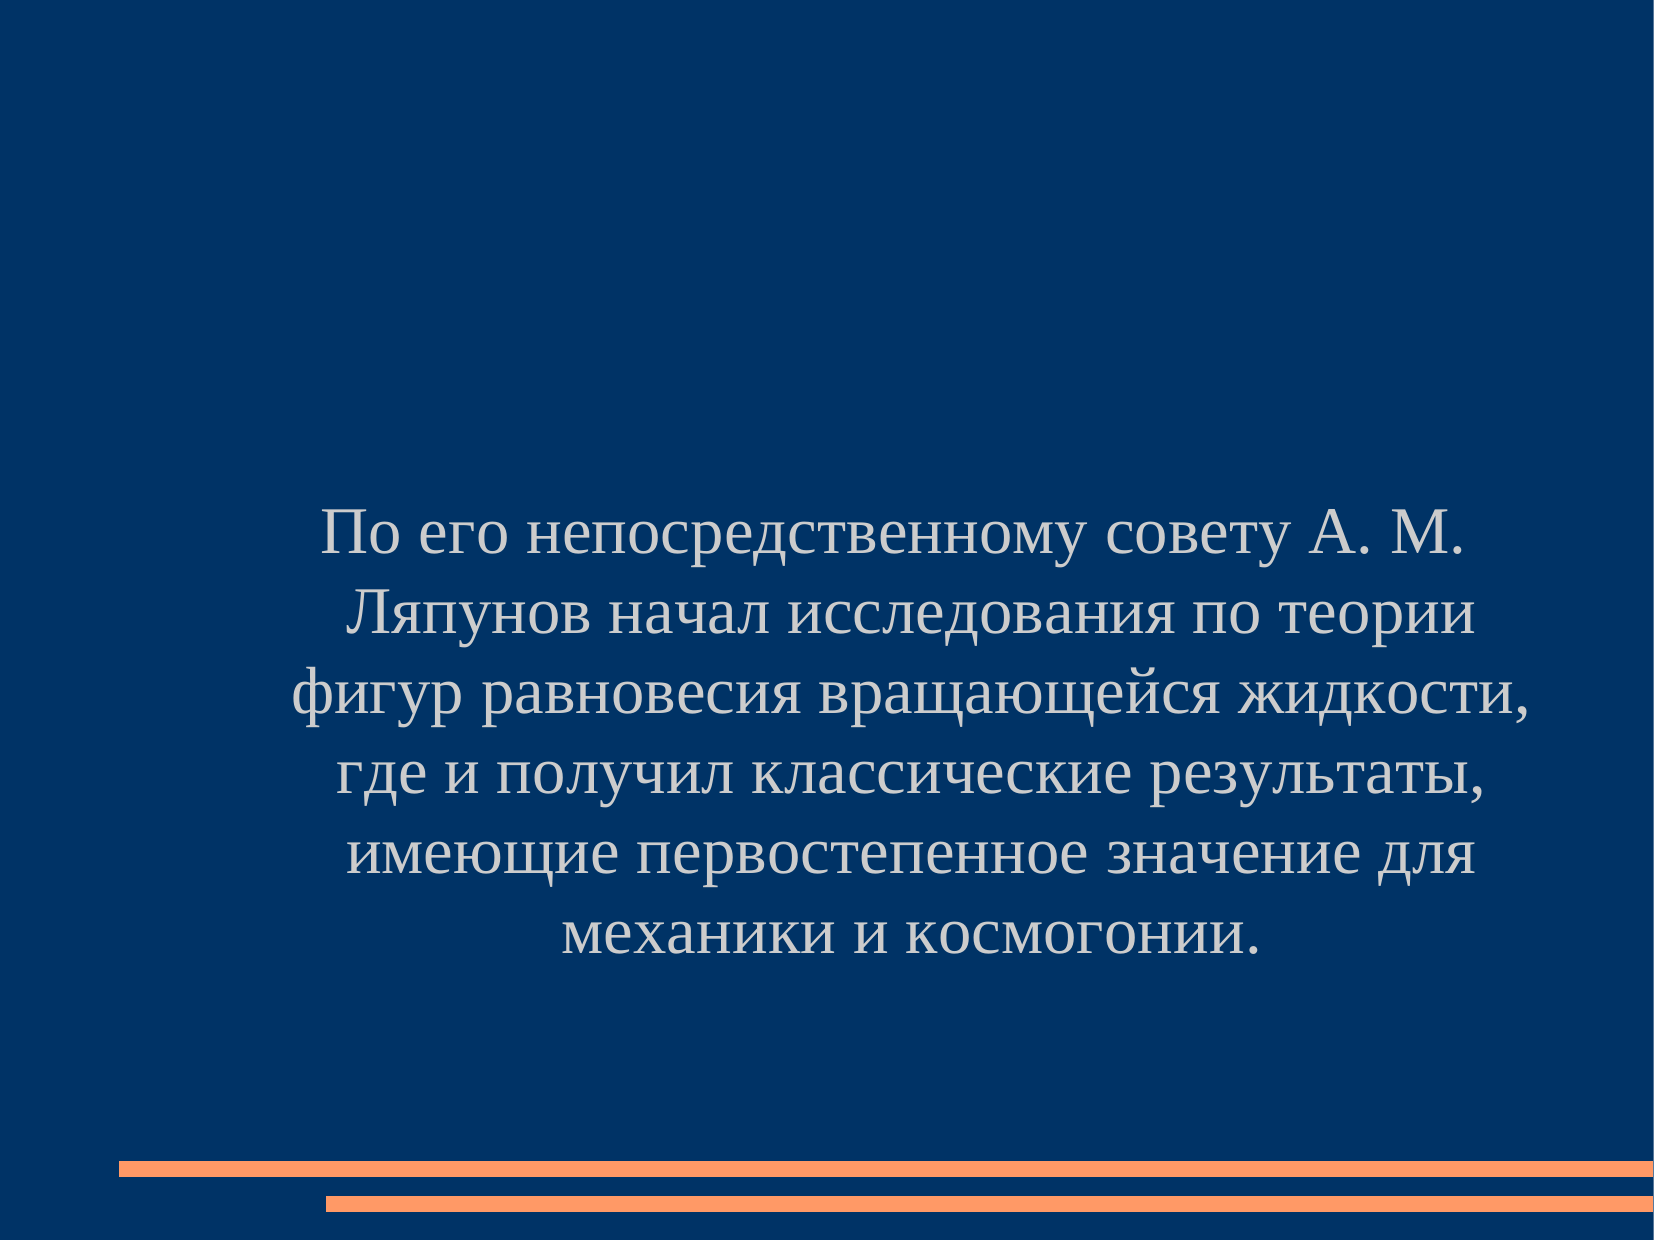

#
По его непосредственному совету А. М. Ляпунов начал исследования по теории фигур равновесия вращающейся жидкости, где и получил классические результаты, имеющие первостепенное значение для механики и космогонии.